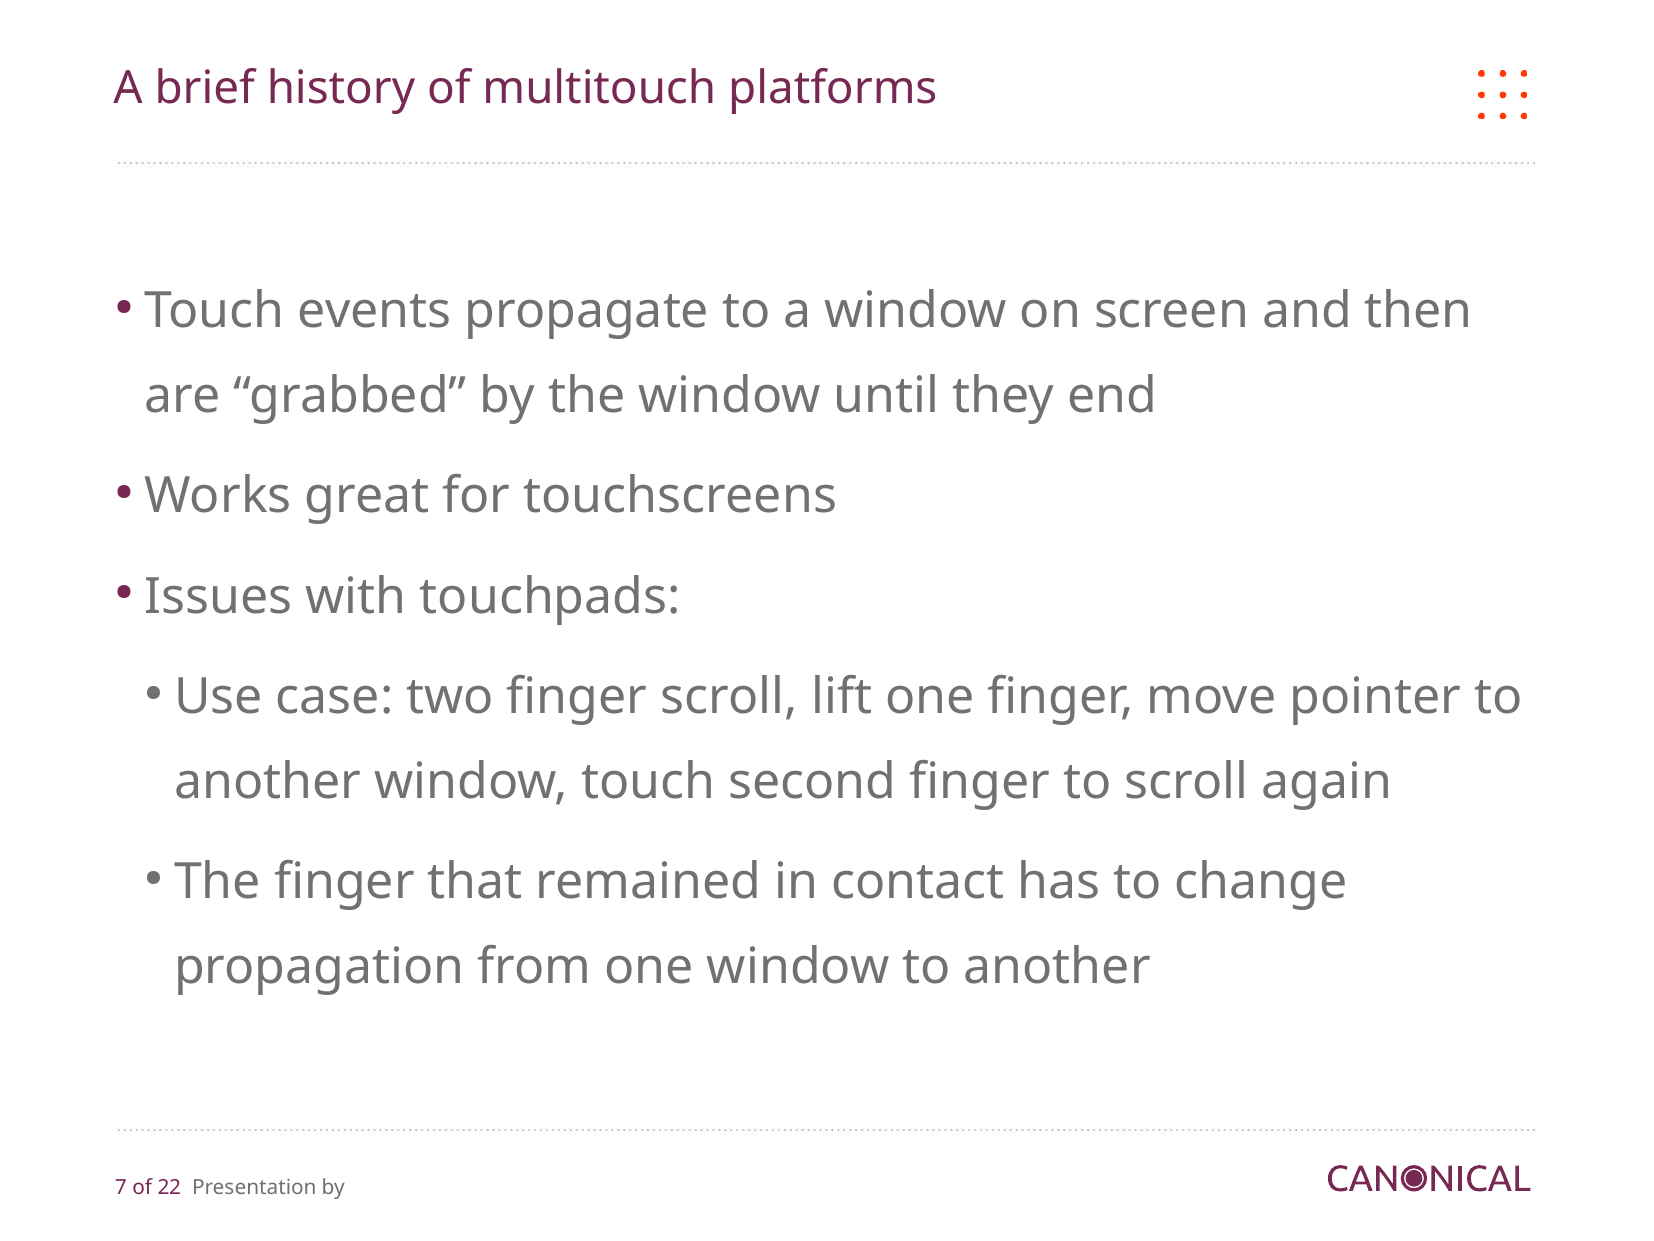

# A brief history of multitouch platforms
Touch events propagate to a window on screen and then are “grabbed” by the window until they end
Works great for touchscreens
Issues with touchpads:
Use case: two finger scroll, lift one finger, move pointer to another window, touch second finger to scroll again
The finger that remained in contact has to change propagation from one window to another